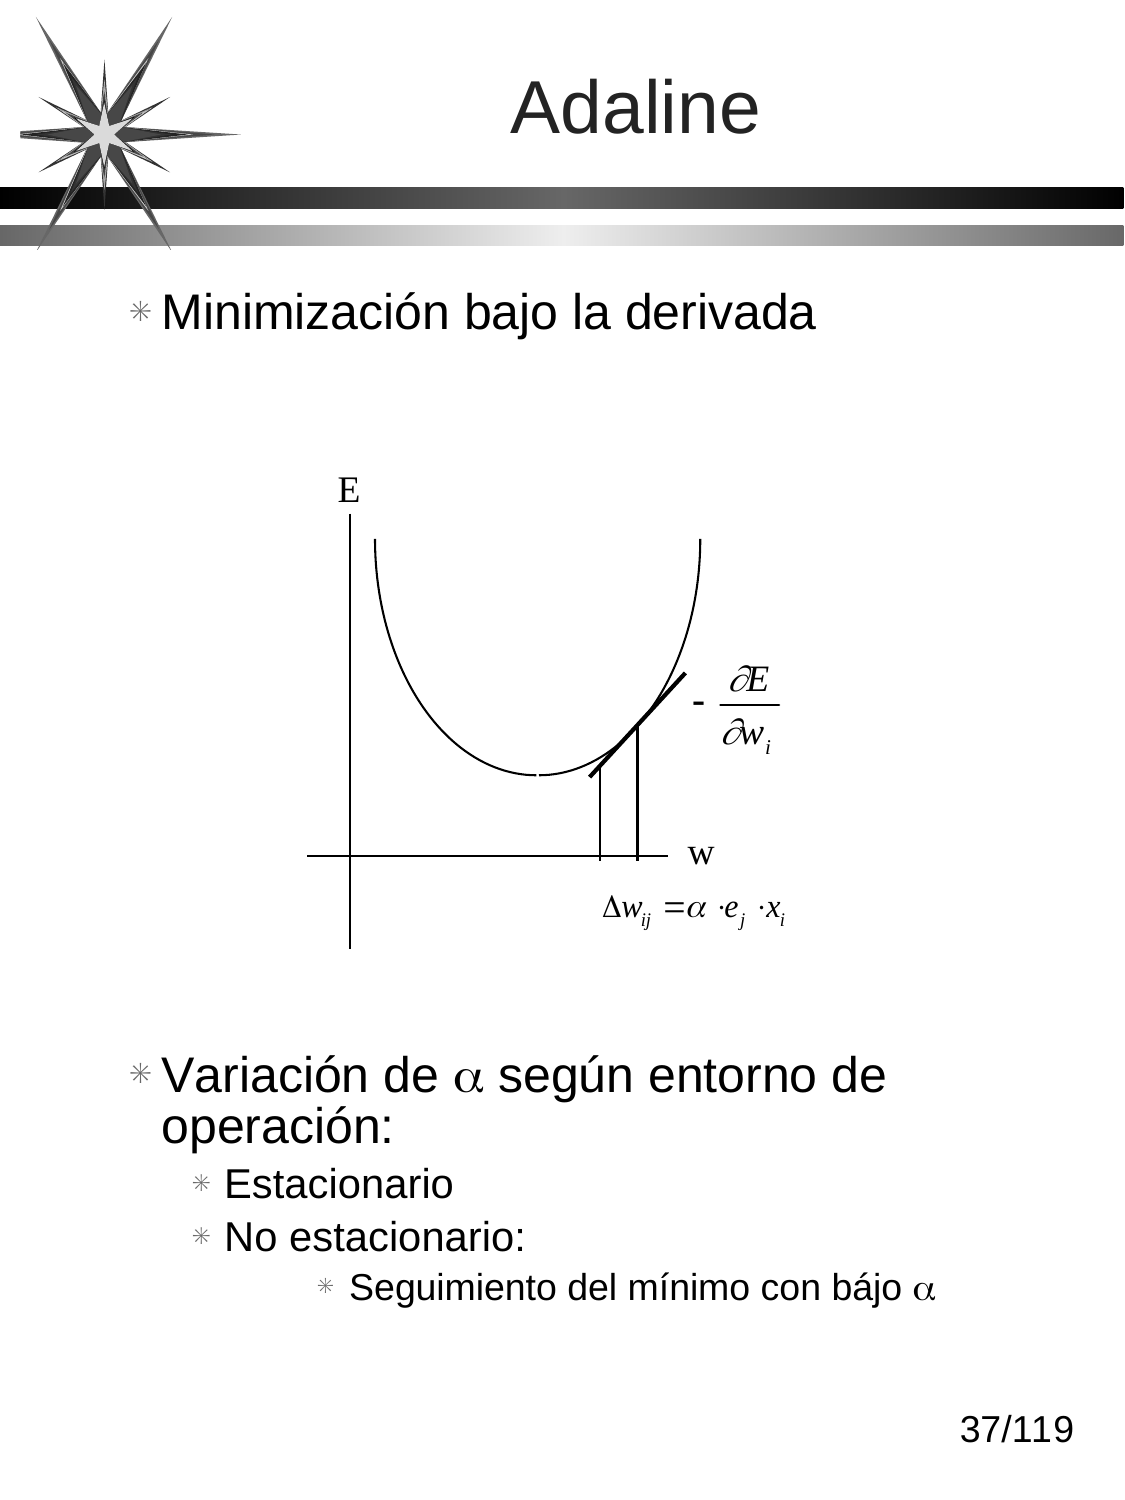

# Adaline
Minimización bajo la derivada
Variación de  según entorno de operación:
Estacionario
No estacionario:
Seguimiento del mínimo con bájo 
E
w